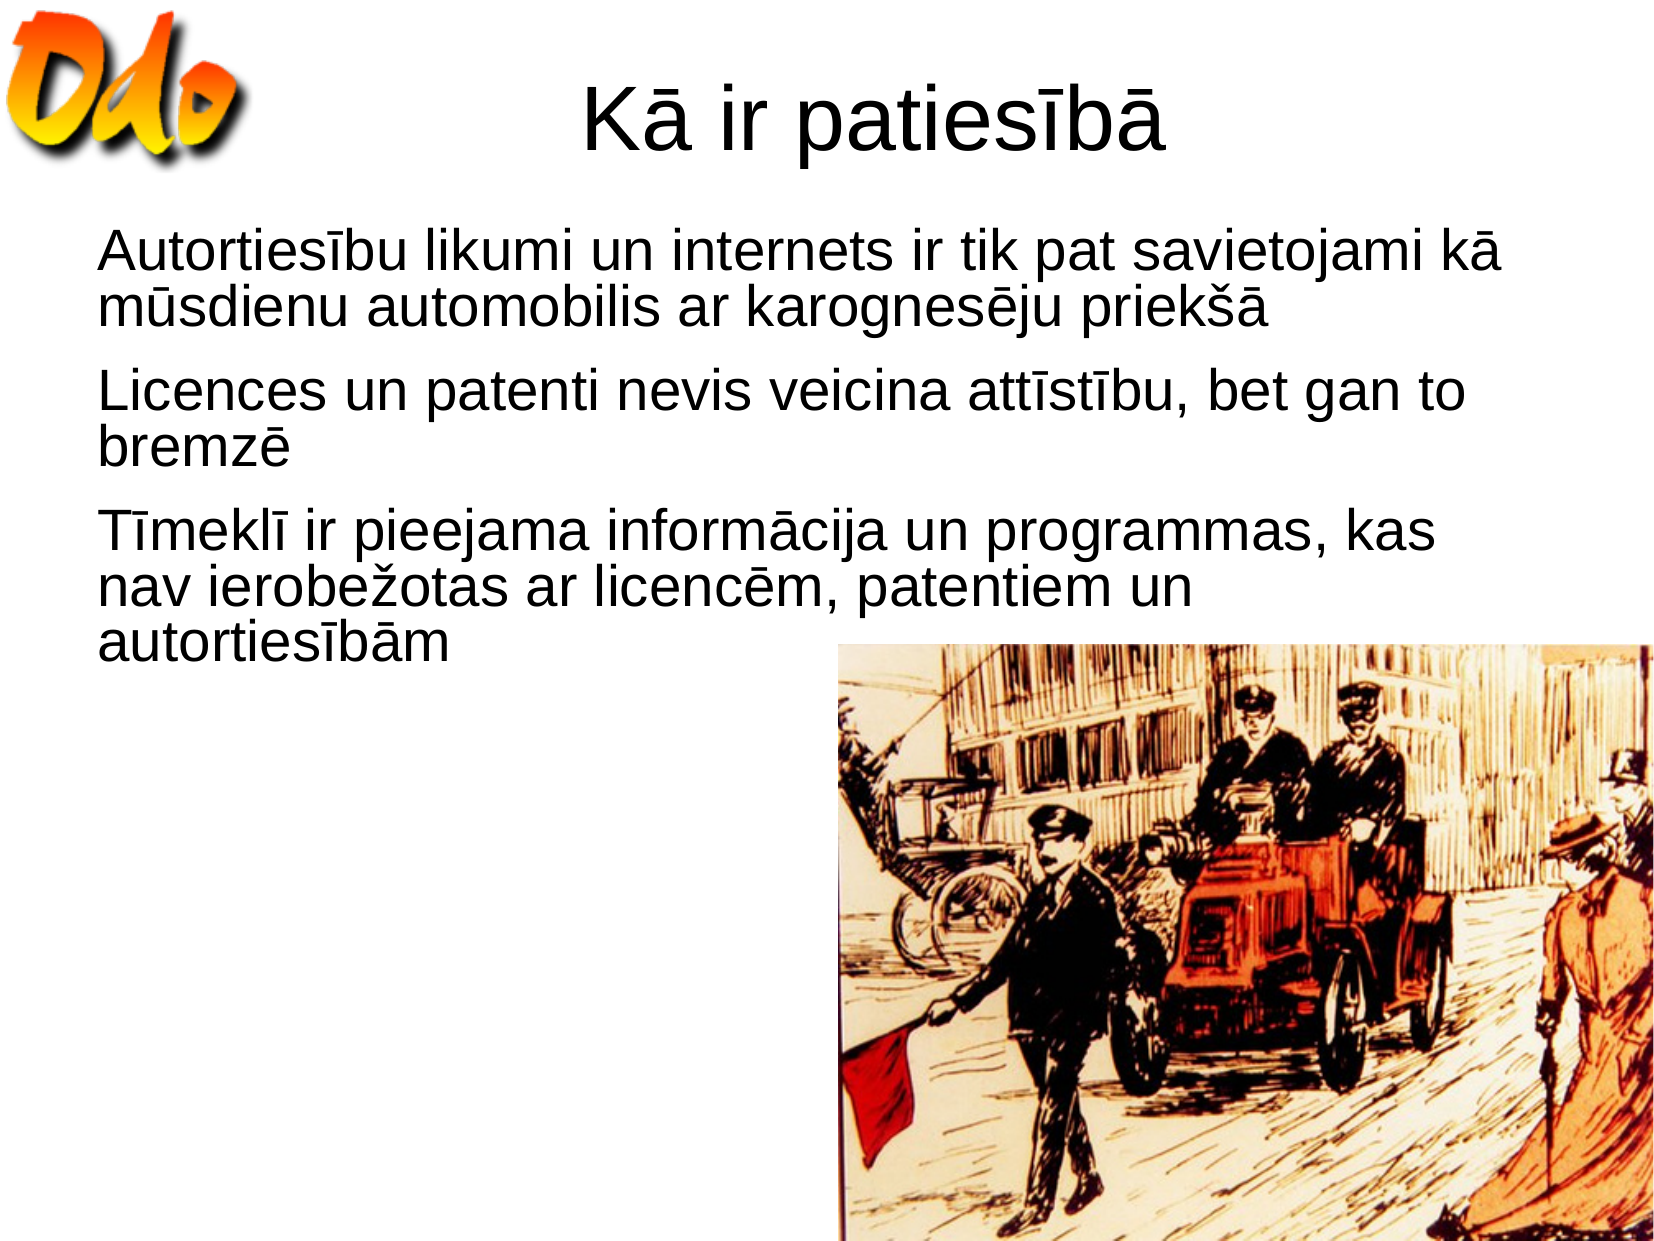

# Kā ir patiesībā
Autortiesību likumi un internets ir tik pat savietojami kā mūsdienu automobilis ar karognesēju priekšā
Licences un patenti nevis veicina attīstību, bet gan to bremzē
Tīmeklī ir pieejama informācija un programmas, kas nav ierobežotas ar licencēm, patentiem un autortiesībām